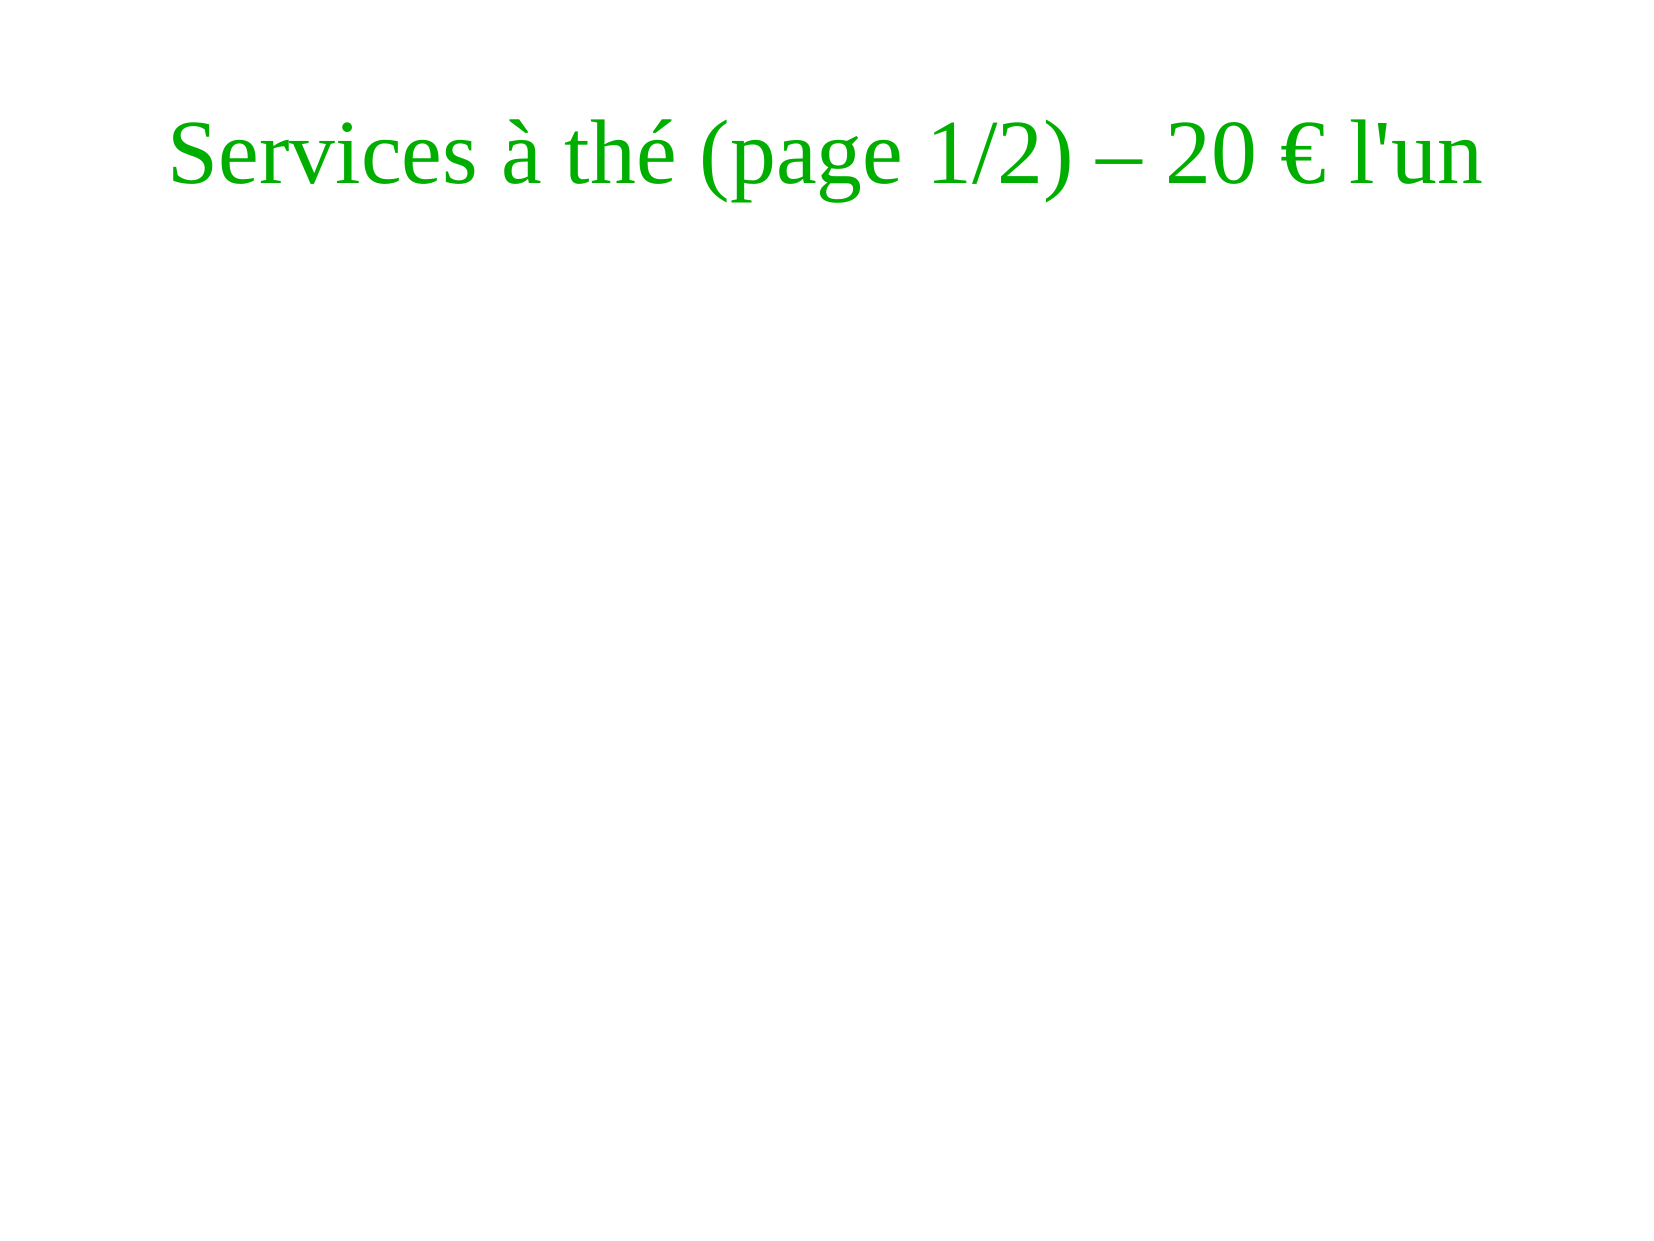

# Services à thé (page 1/2) – 20 € l'un